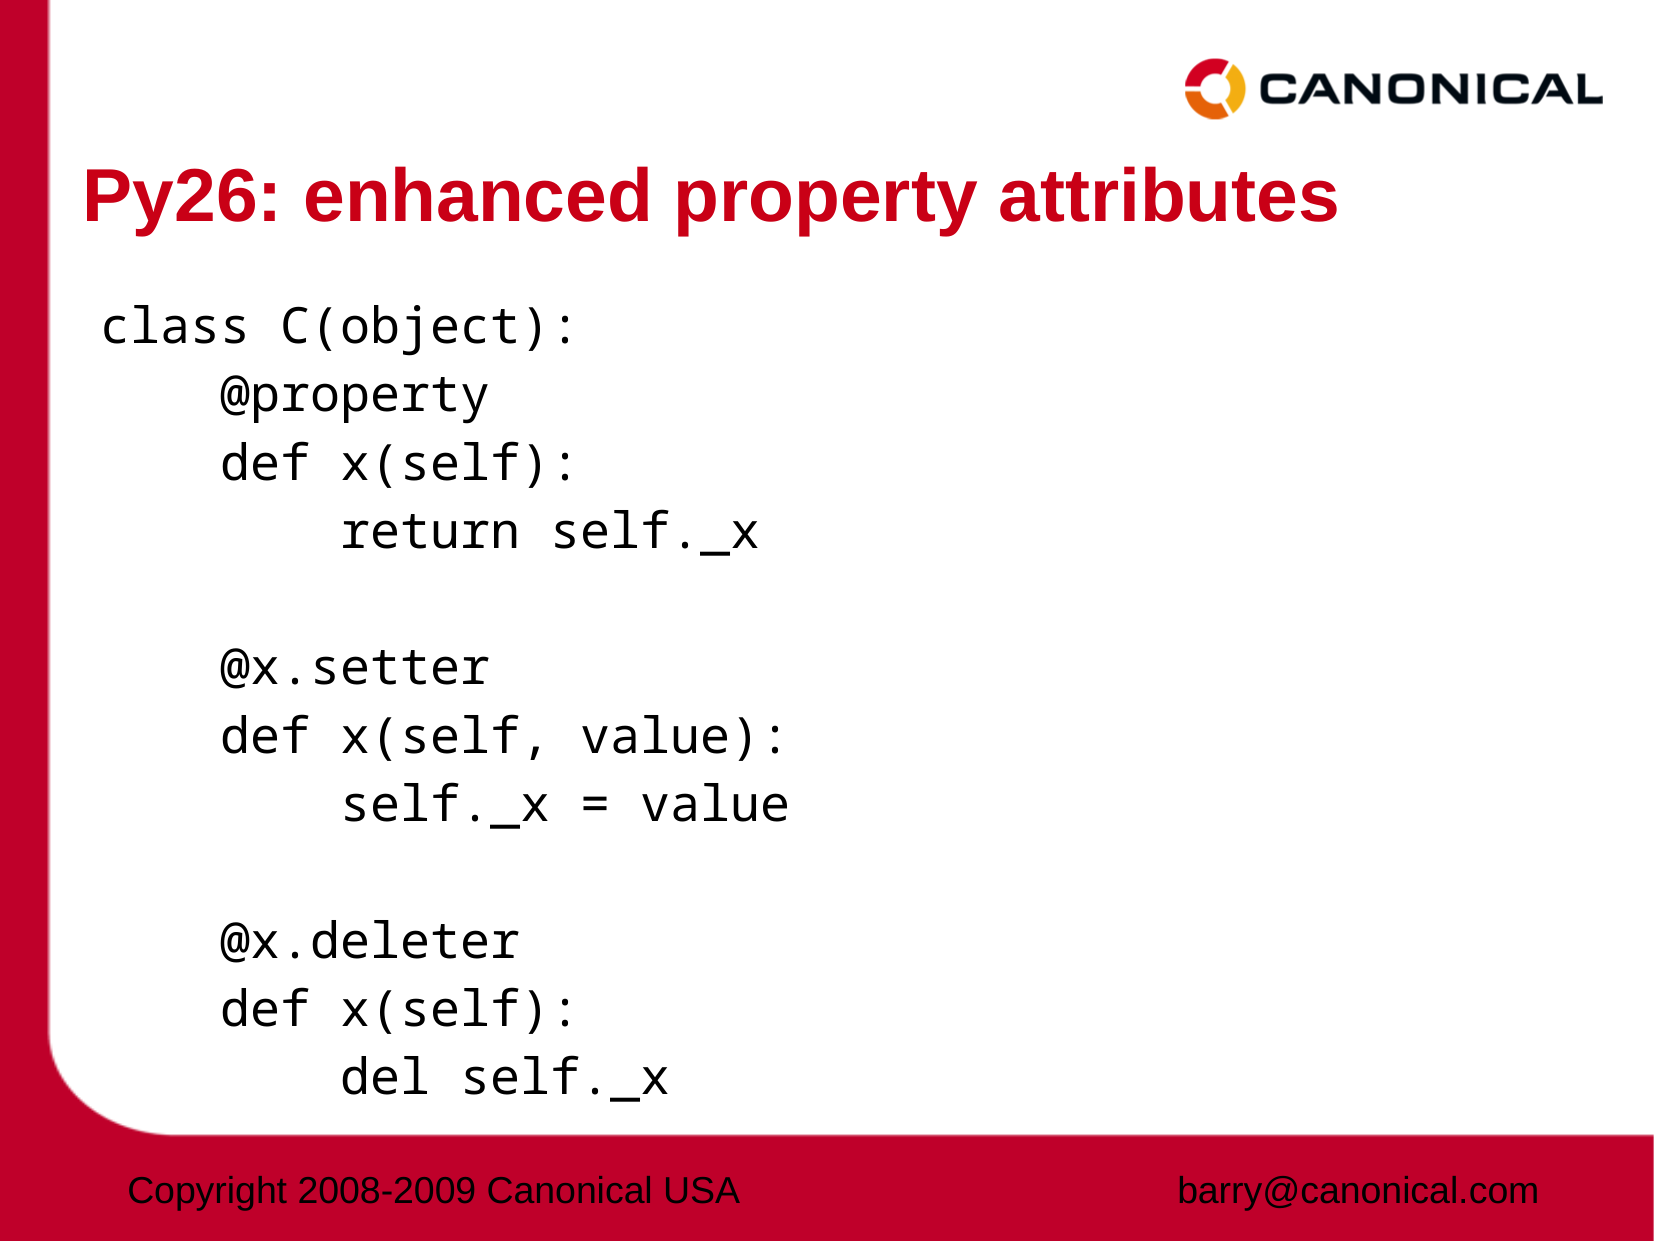

# Py26: enhanced property attributes
class C(object):
 @property
 def x(self):
 return self._x
 @x.setter
 def x(self, value):
 self._x = value
 @x.deleter
 def x(self):
 del self._x